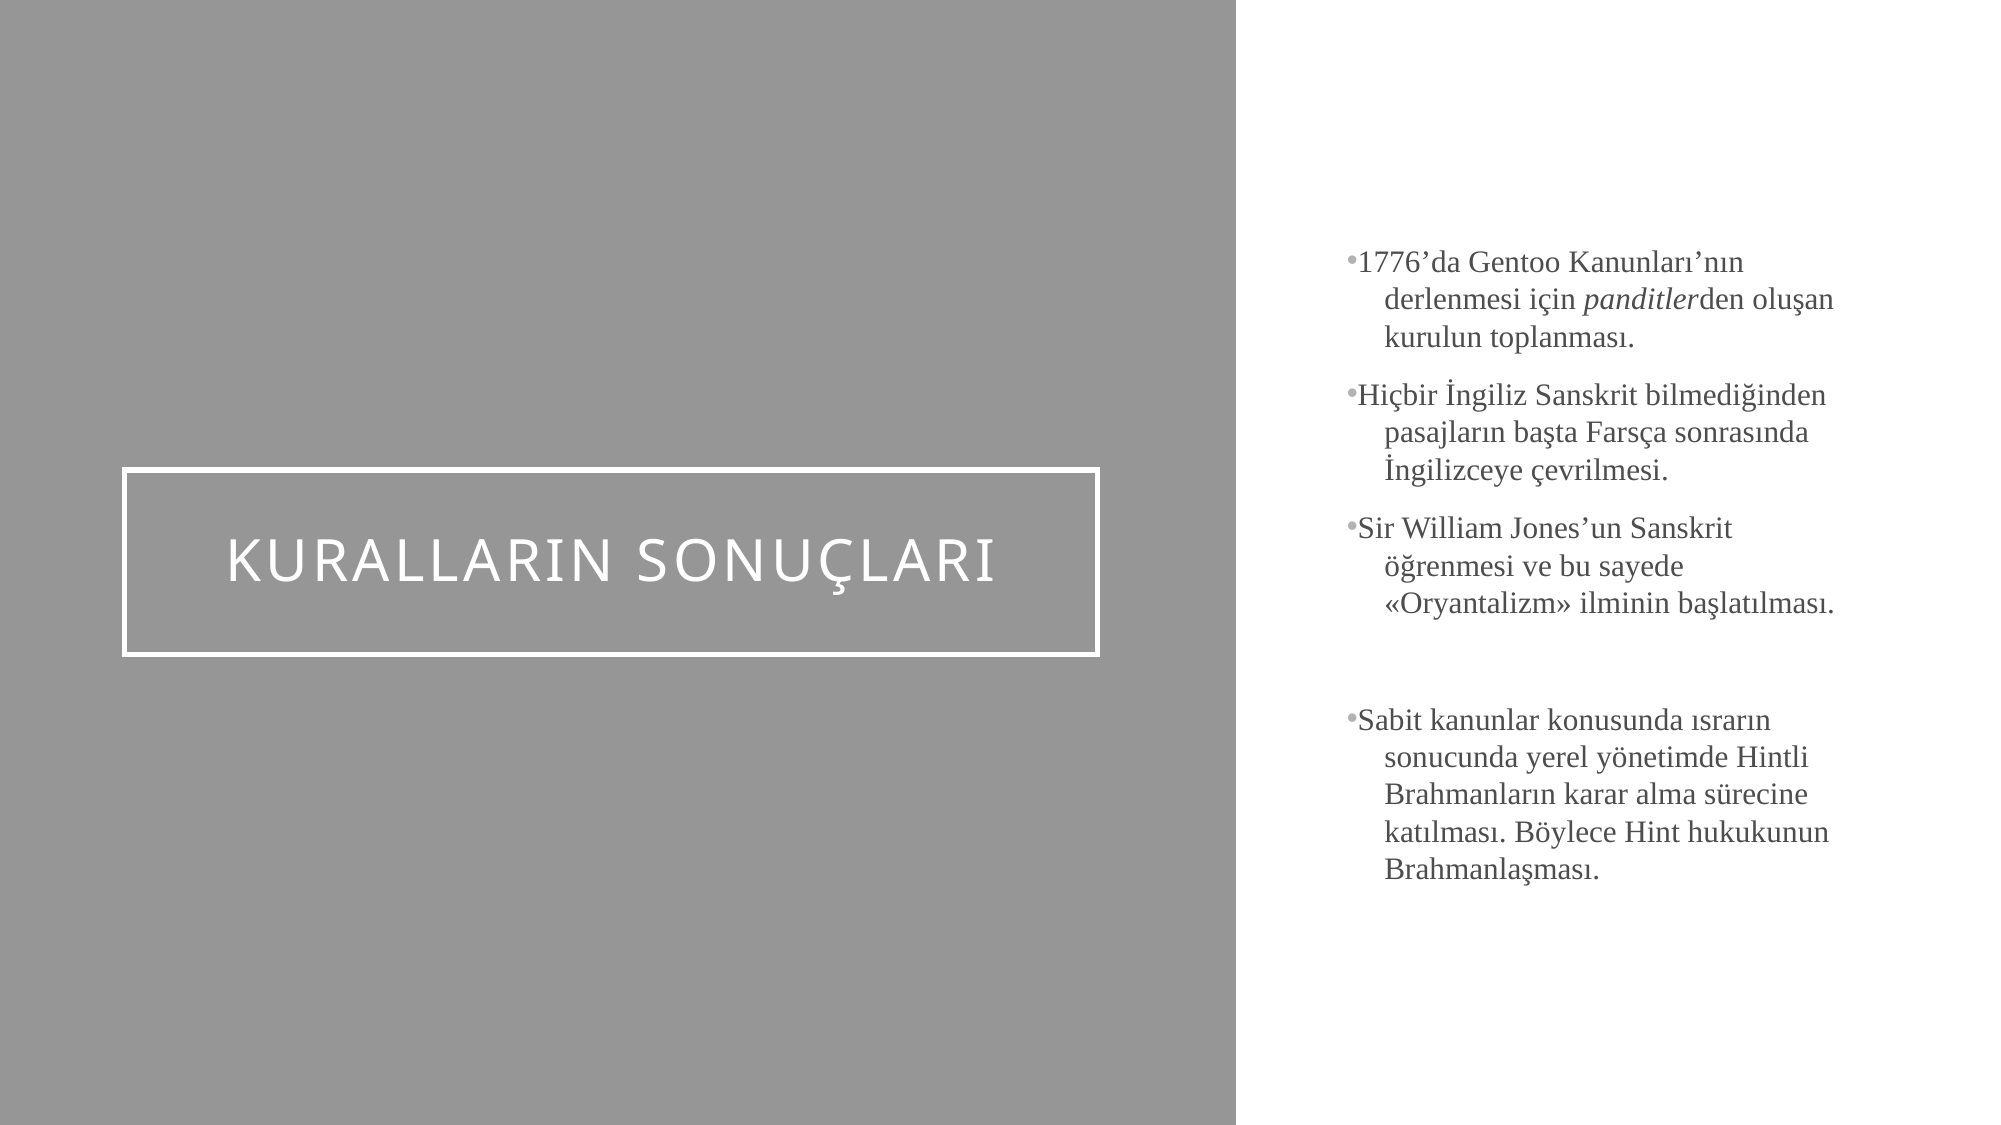

1776’da Gentoo Kanunları’nın derlenmesi için panditlerden oluşan kurulun toplanması.
Hiçbir İngiliz Sanskrit bilmediğinden pasajların başta Farsça sonrasında İngilizceye çevrilmesi.
Sir William Jones’un Sanskrit öğrenmesi ve bu sayede «Oryantalizm» ilminin başlatılması.
Sabit kanunlar konusunda ısrarın sonucunda yerel yönetimde Hintli Brahmanların karar alma sürecine katılması. Böylece Hint hukukunun Brahmanlaşması.
# Kuralların sonuçları